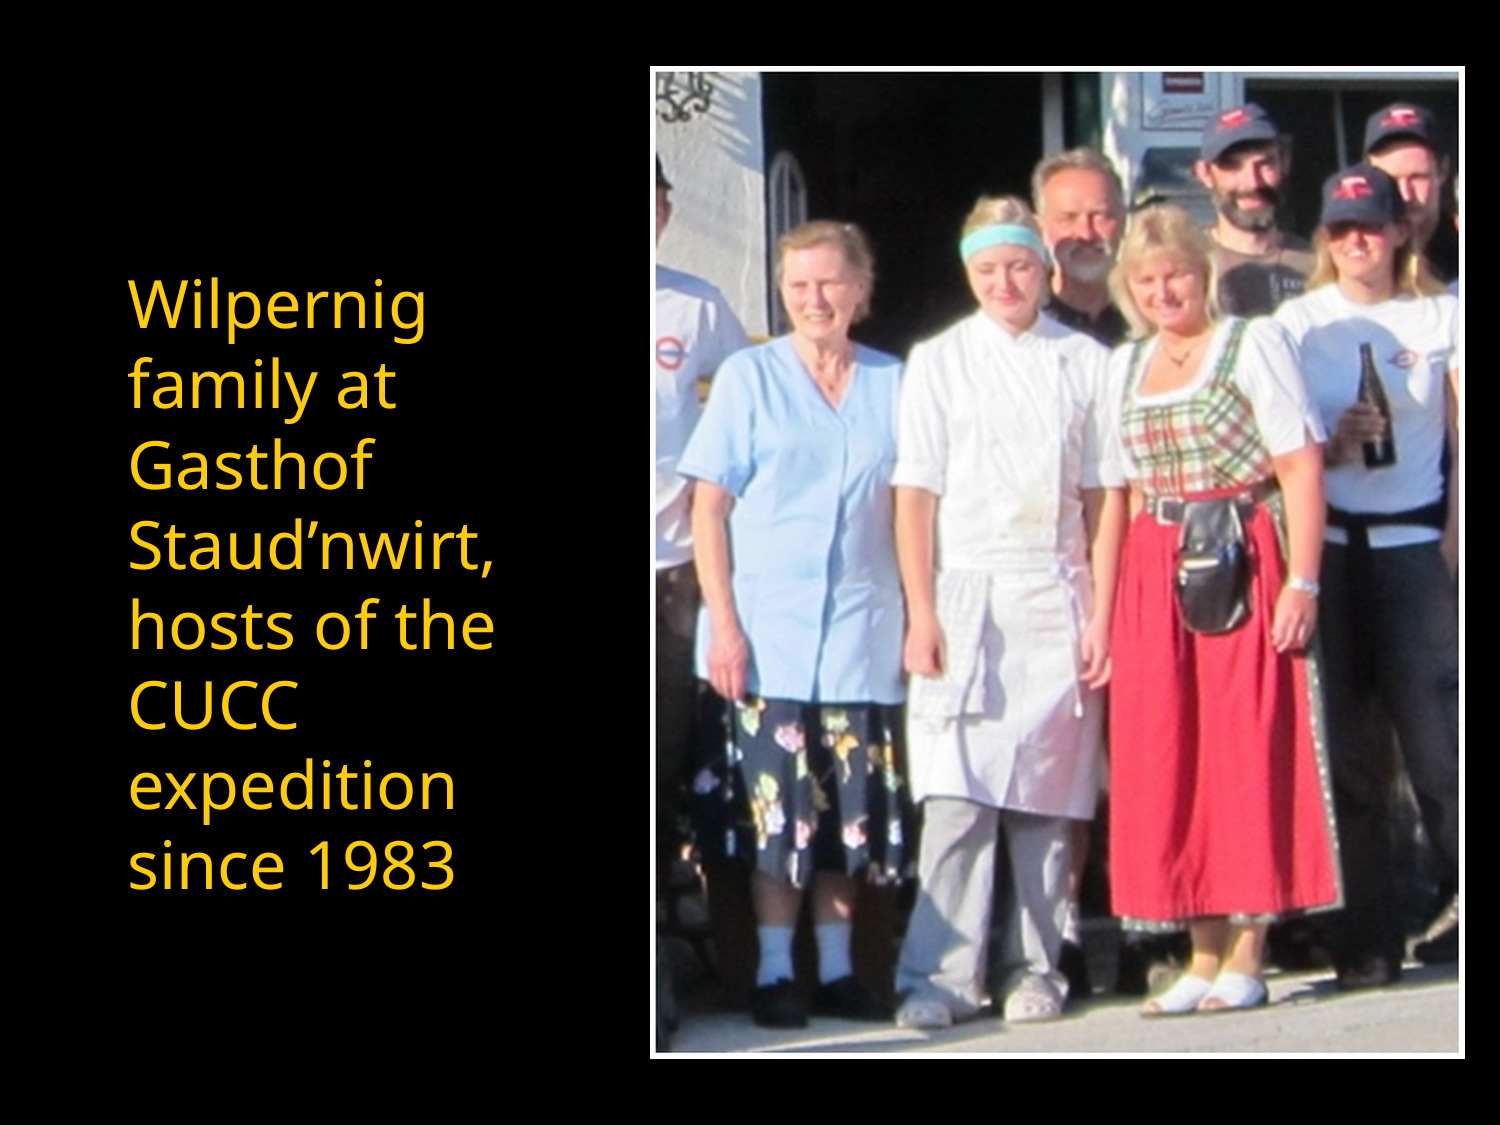

# Wilpernig family at Gasthof Staud’nwirt, hosts of the CUCC expedition since 1983